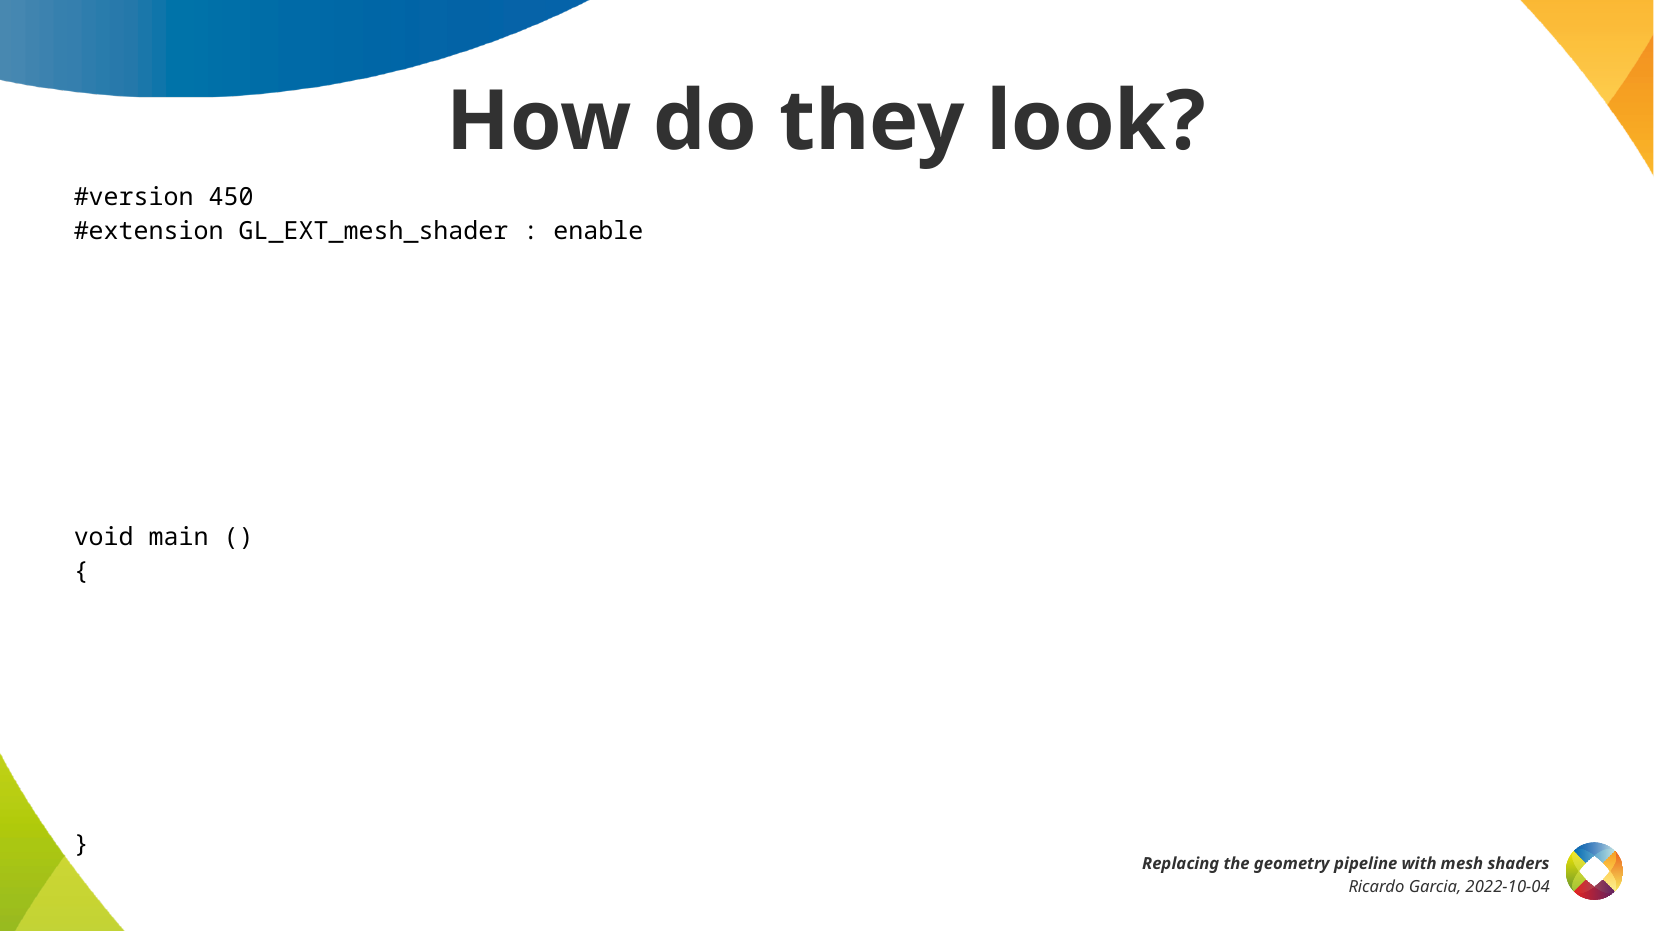

How do they look?
#version 450
#extension GL_EXT_mesh_shader : enable
void main ()
{
}
Replacing the geometry pipeline with mesh shaders
Ricardo Garcia, 2022-10-04